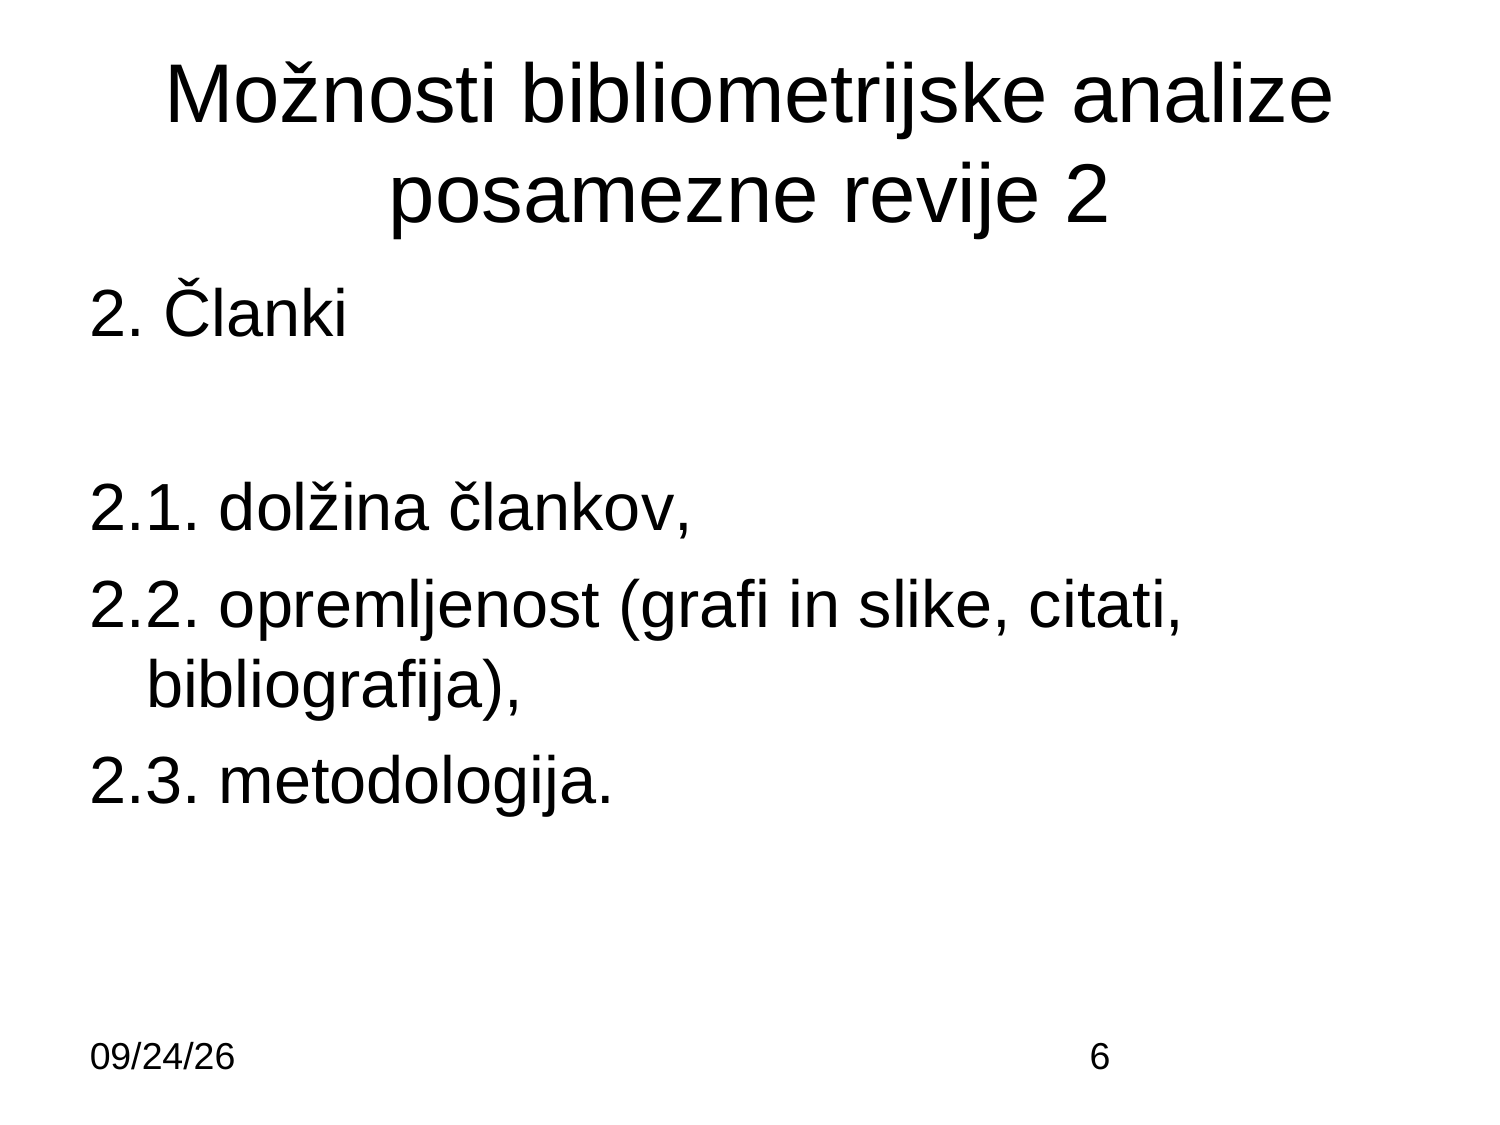

# Možnosti bibliometrijske analize posamezne revije 2
2. Članki
2.1. dolžina člankov,
2.2. opremljenost (grafi in slike, citati, bibliografija),
2.3. metodologija.
6